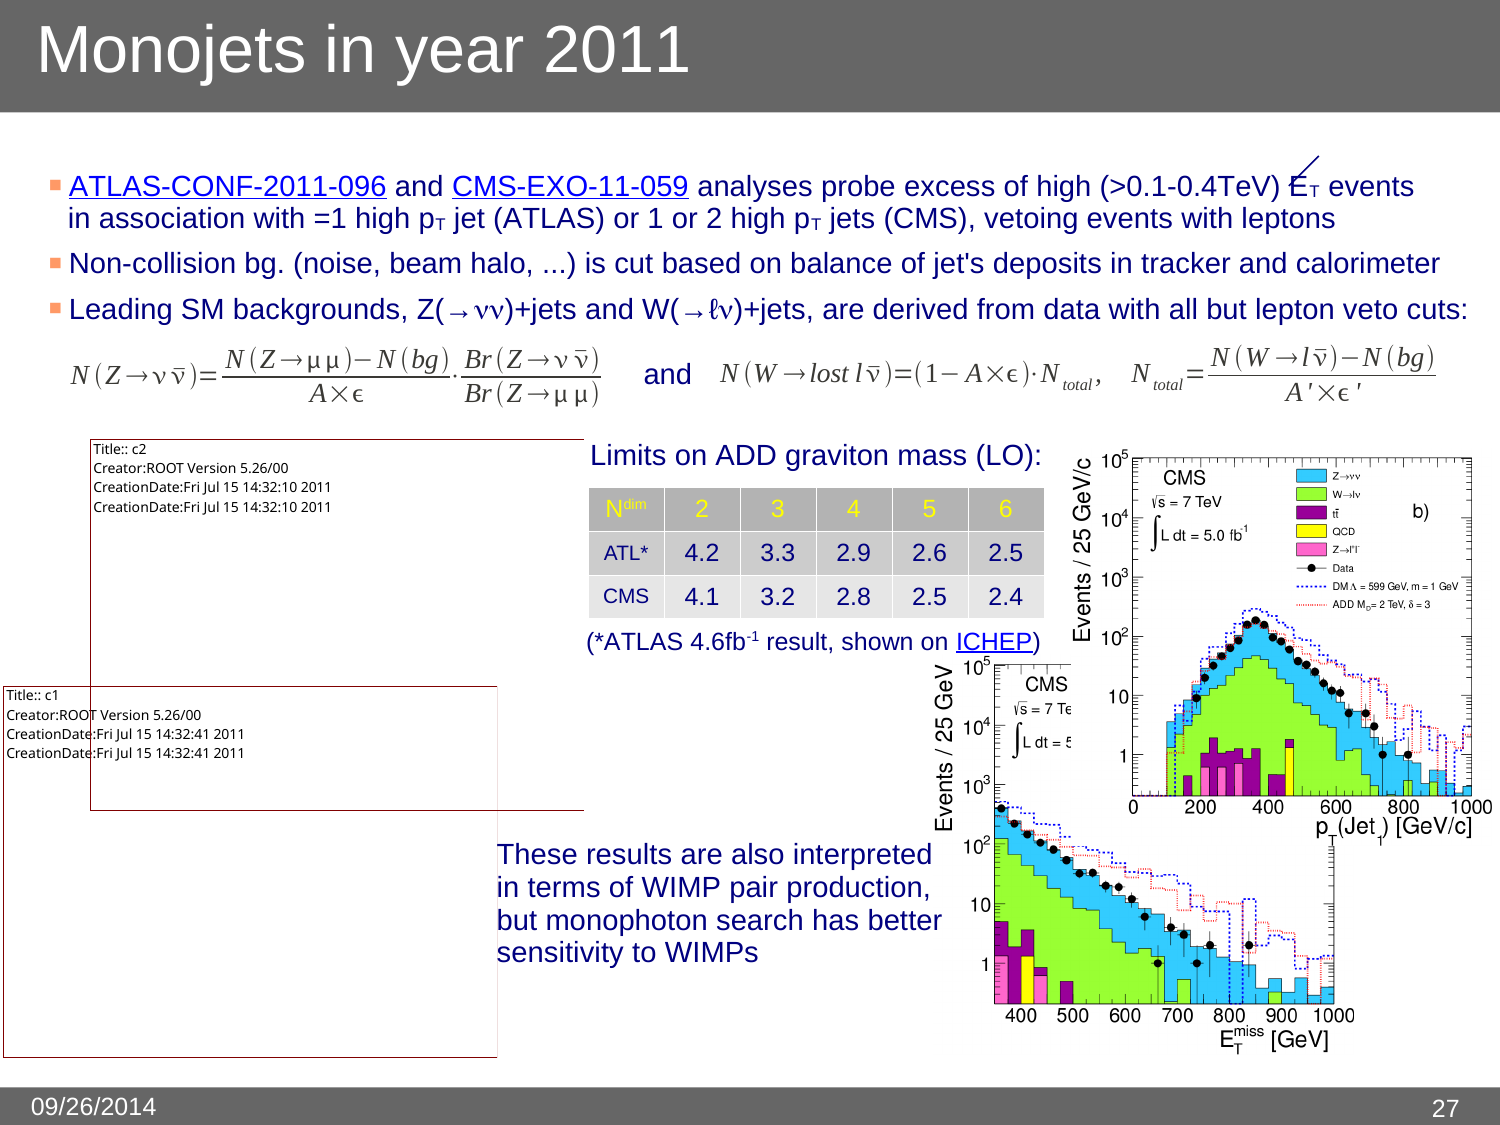

# Monojets in year 2011
 ATLAS-CONF-2011-096 and CMS-EXO-11-059 analyses probe excess of high (>0.1-0.4TeV) ET events in association with =1 high pT jet (ATLAS) or 1 or 2 high pT jets (CMS), vetoing events with leptons
 Non-collision bg. (noise, beam halo, ...) is cut based on balance of jet's deposits in tracker and calorimeter
 Leading SM backgrounds, Z(→nn)+jets and W(→ℓn)+jets, are derived from data with all but lepton veto cuts:
and
Limits on ADD graviton mass (LO):
| Ndim | 2 | 3 | 4 | 5 | 6 |
| --- | --- | --- | --- | --- | --- |
| ATL\* | 4.2 | 3.3 | 2.9 | 2.6 | 2.5 |
| CMS | 4.1 | 3.2 | 2.8 | 2.5 | 2.4 |
(*ATLAS 4.6fb-1 result, shown on ICHEP)
These results are also interpreted in terms of WIMP pair production, but monophoton search has better sensitivity to WIMPs